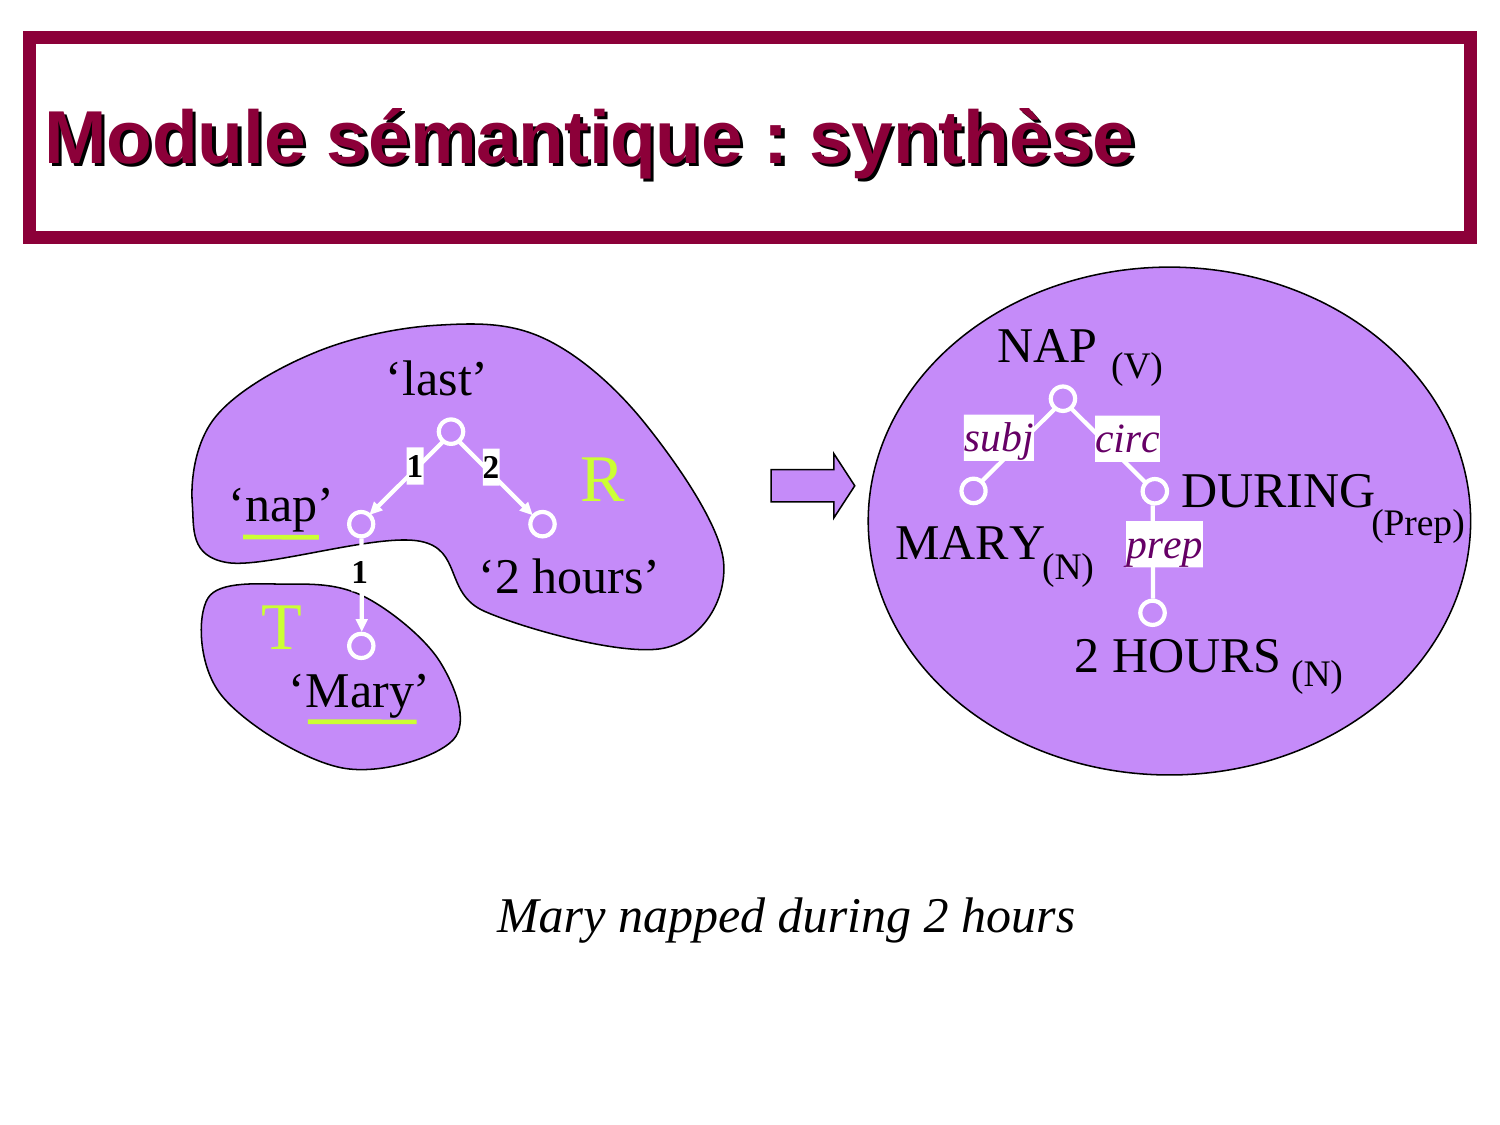

# Module sémantique : synthèse
NAP
R
(V)
subj
‘last’
1
2
circ
DURING
(Prep)
prep
‘nap’
MARY
(N)
1
‘2 hours’
T
2 HOURS
(N)
‘Mary’
Mary napped during 2 hours